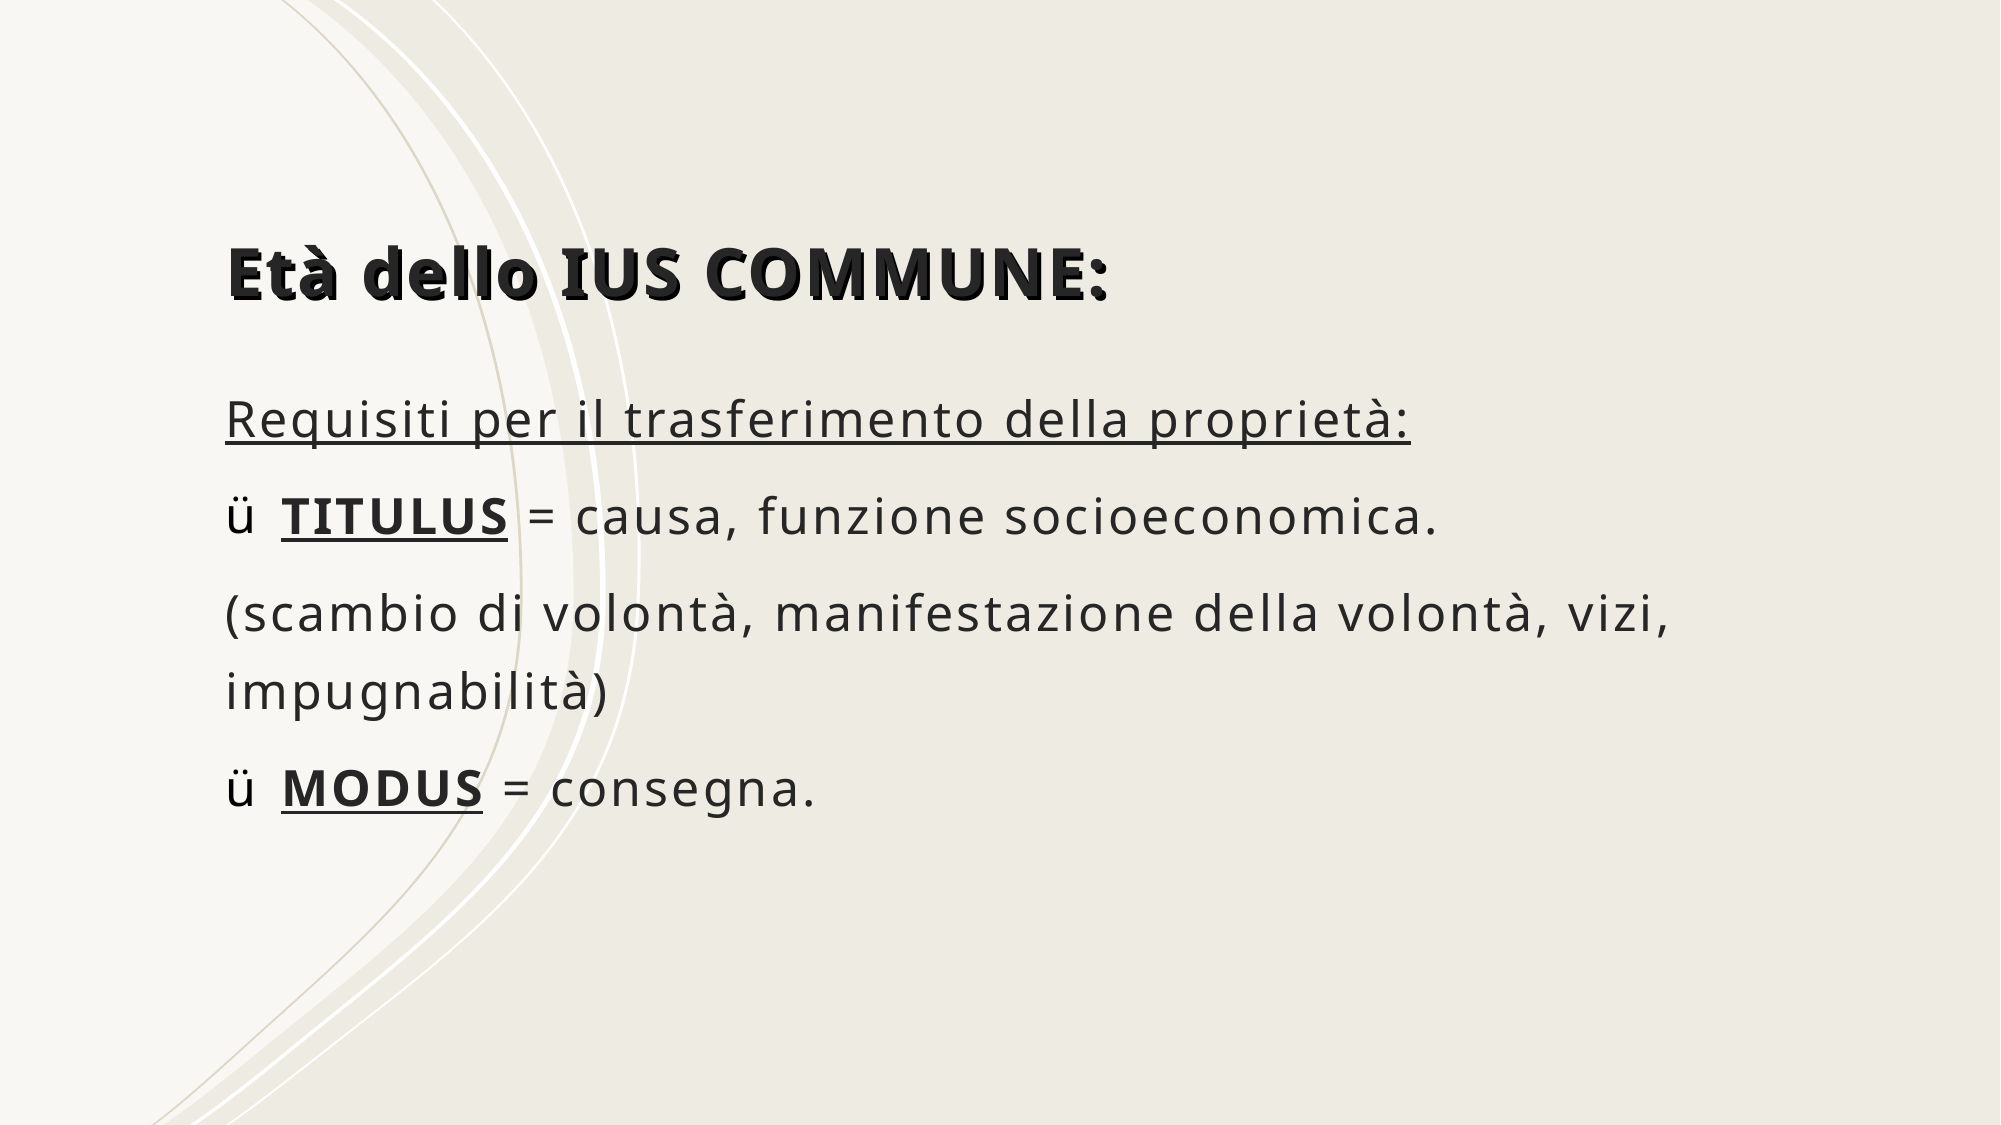

# Età dello IUS COMMUNE:
Requisiti per il trasferimento della proprietà:
TITULUS = causa, funzione socioeconomica.
(scambio di volontà, manifestazione della volontà, vizi, impugnabilità)
MODUS = consegna.